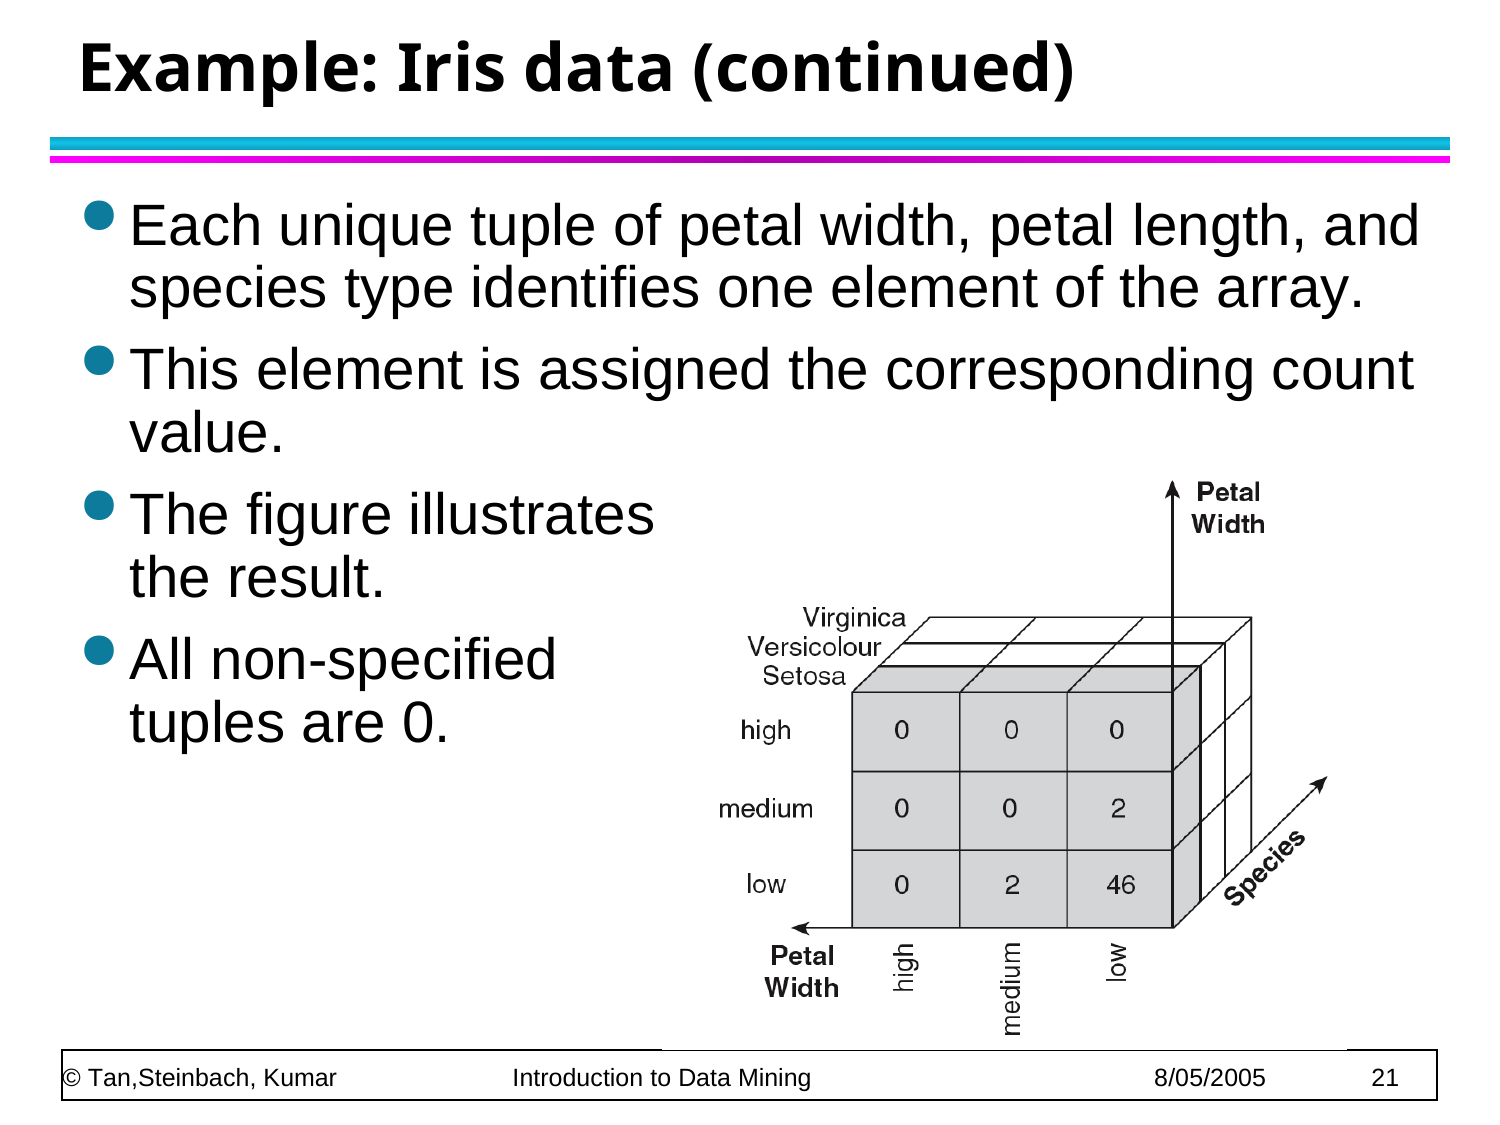

# Example: Iris data (continued)
Each unique tuple of petal width, petal length, and species type identifies one element of the array.
This element is assigned the corresponding count value.
The figure illustrates
the result.
All non-specified
tuples are 0.